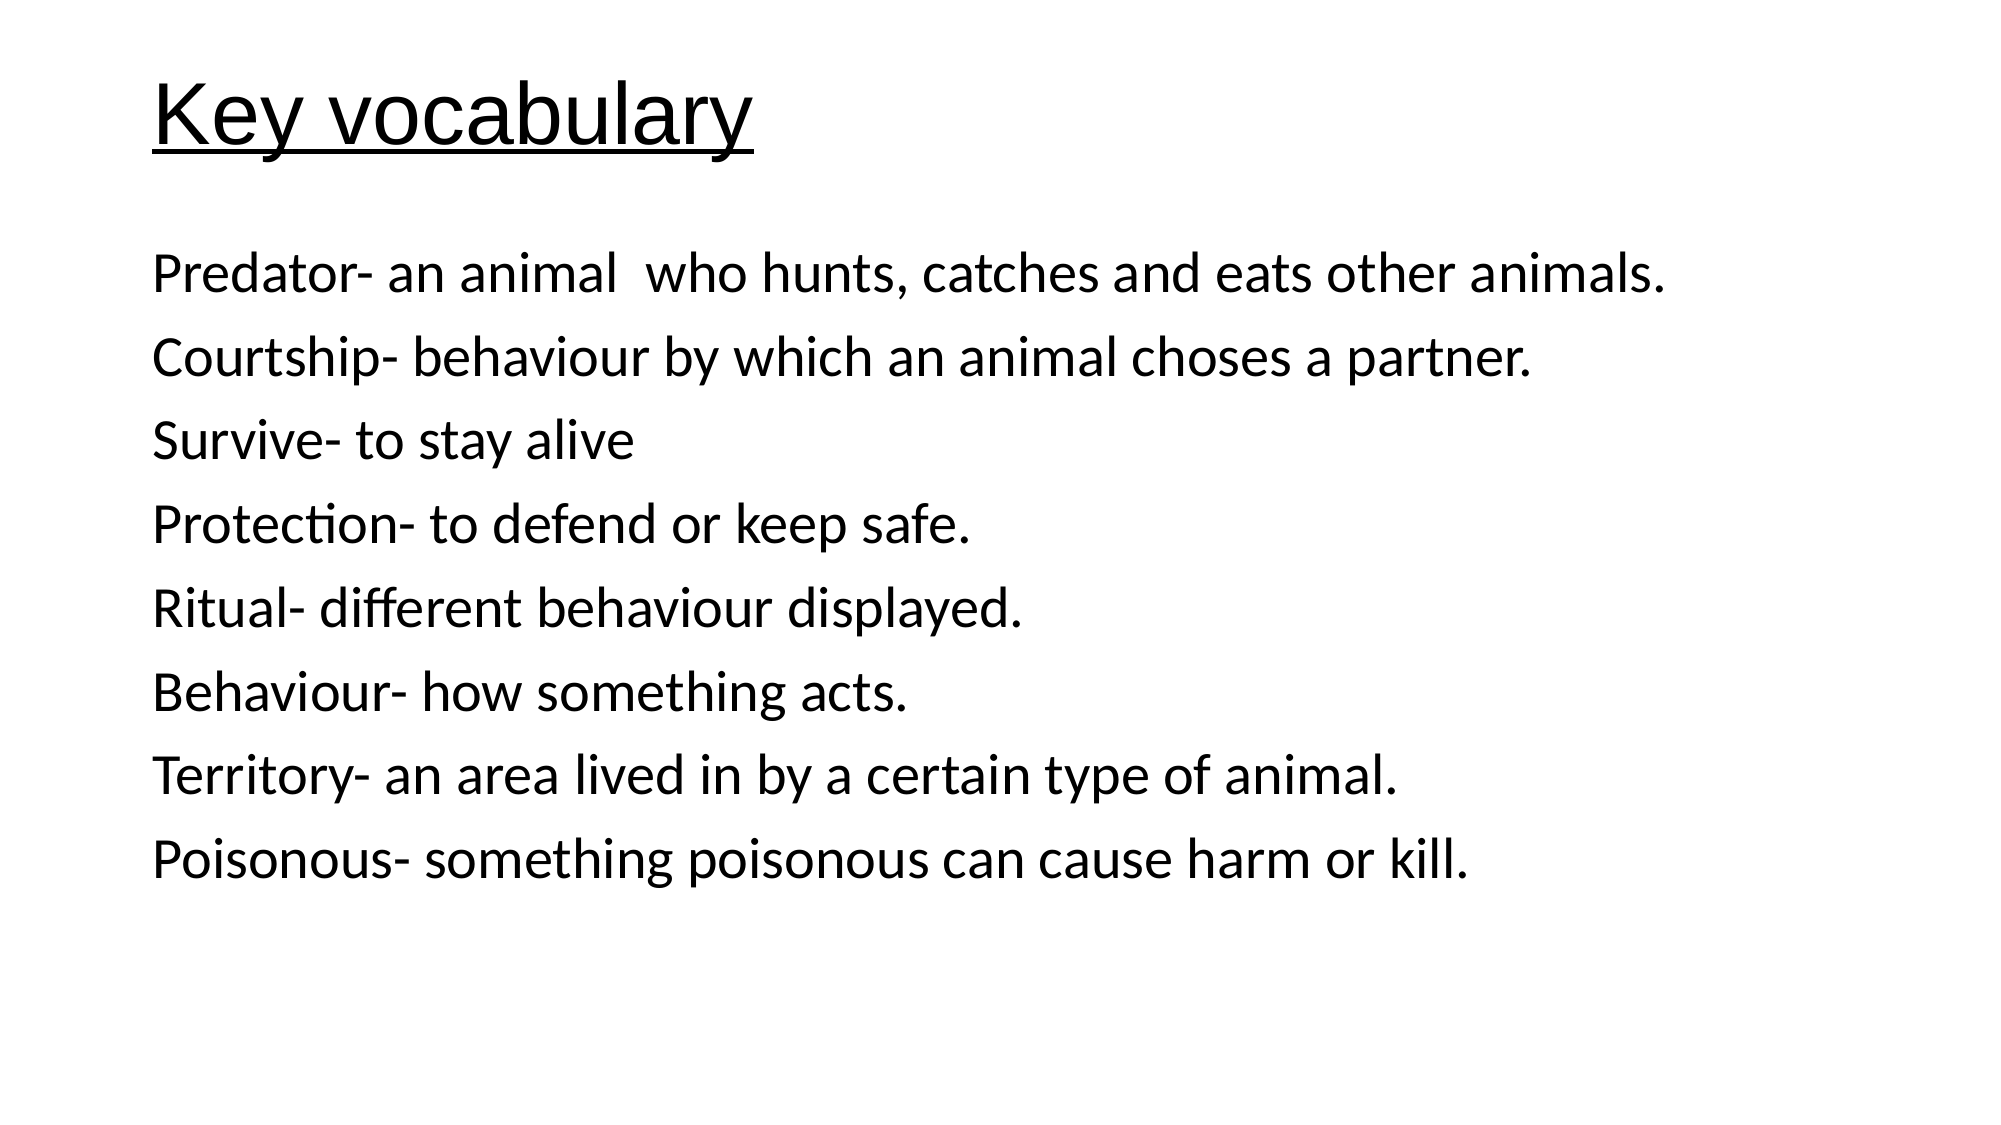

# Key vocabulary
Predator- an animal who hunts, catches and eats other animals.
Courtship- behaviour by which an animal choses a partner.
Survive- to stay alive
Protection- to defend or keep safe.
Ritual- different behaviour displayed.
Behaviour- how something acts.
Territory- an area lived in by a certain type of animal.
Poisonous- something poisonous can cause harm or kill.